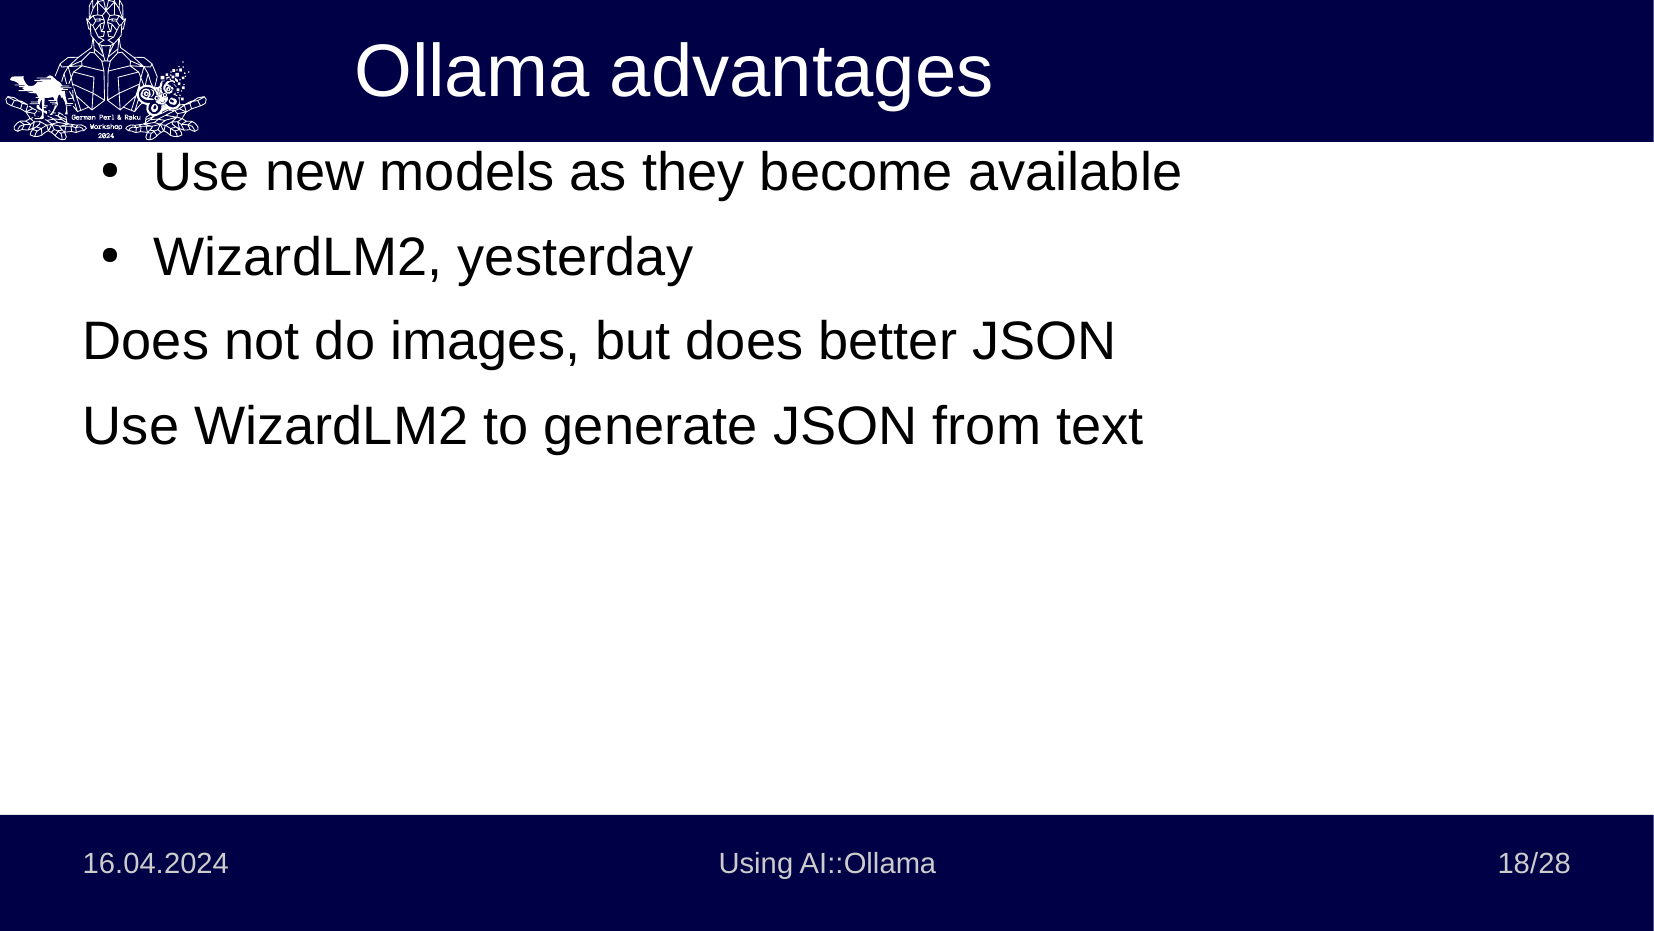

# Ollama advantages
Use new models as they become available
WizardLM2, yesterday
Does not do images, but does better JSON
Use WizardLM2 to generate JSON from text
08. März 2019
18